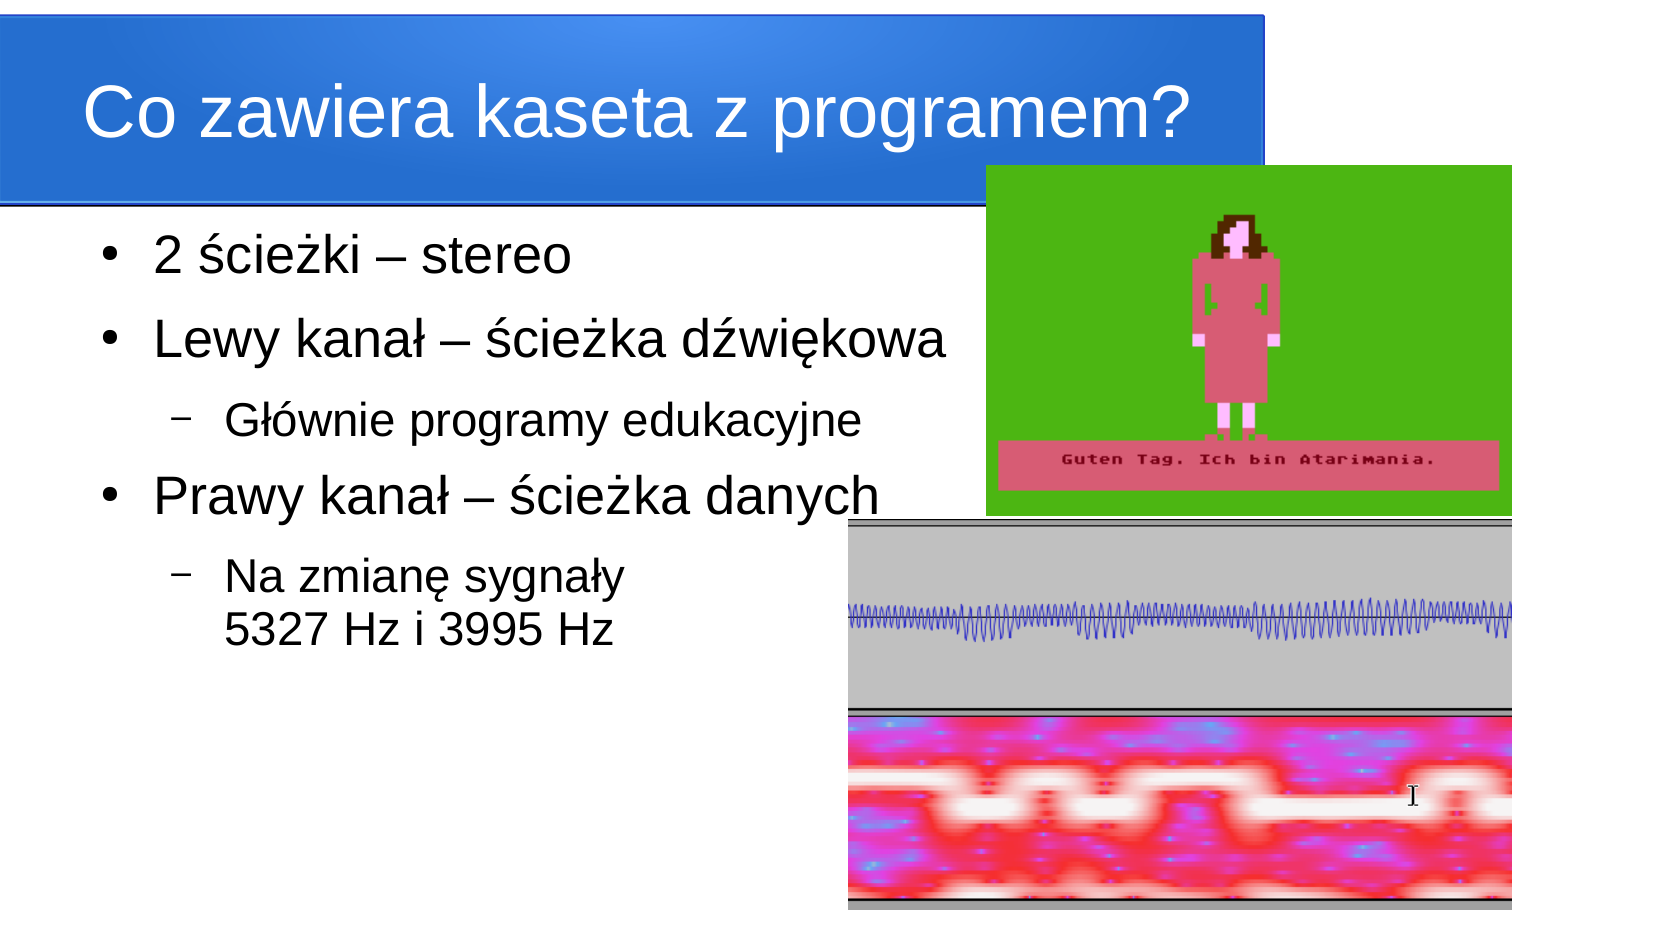

# Co zawiera kaseta z programem?
2 ścieżki – stereo
Lewy kanał – ścieżka dźwiękowa
Głównie programy edukacyjne
Prawy kanał – ścieżka danych
Na zmianę sygnały
5327 Hz i 3995 Hz